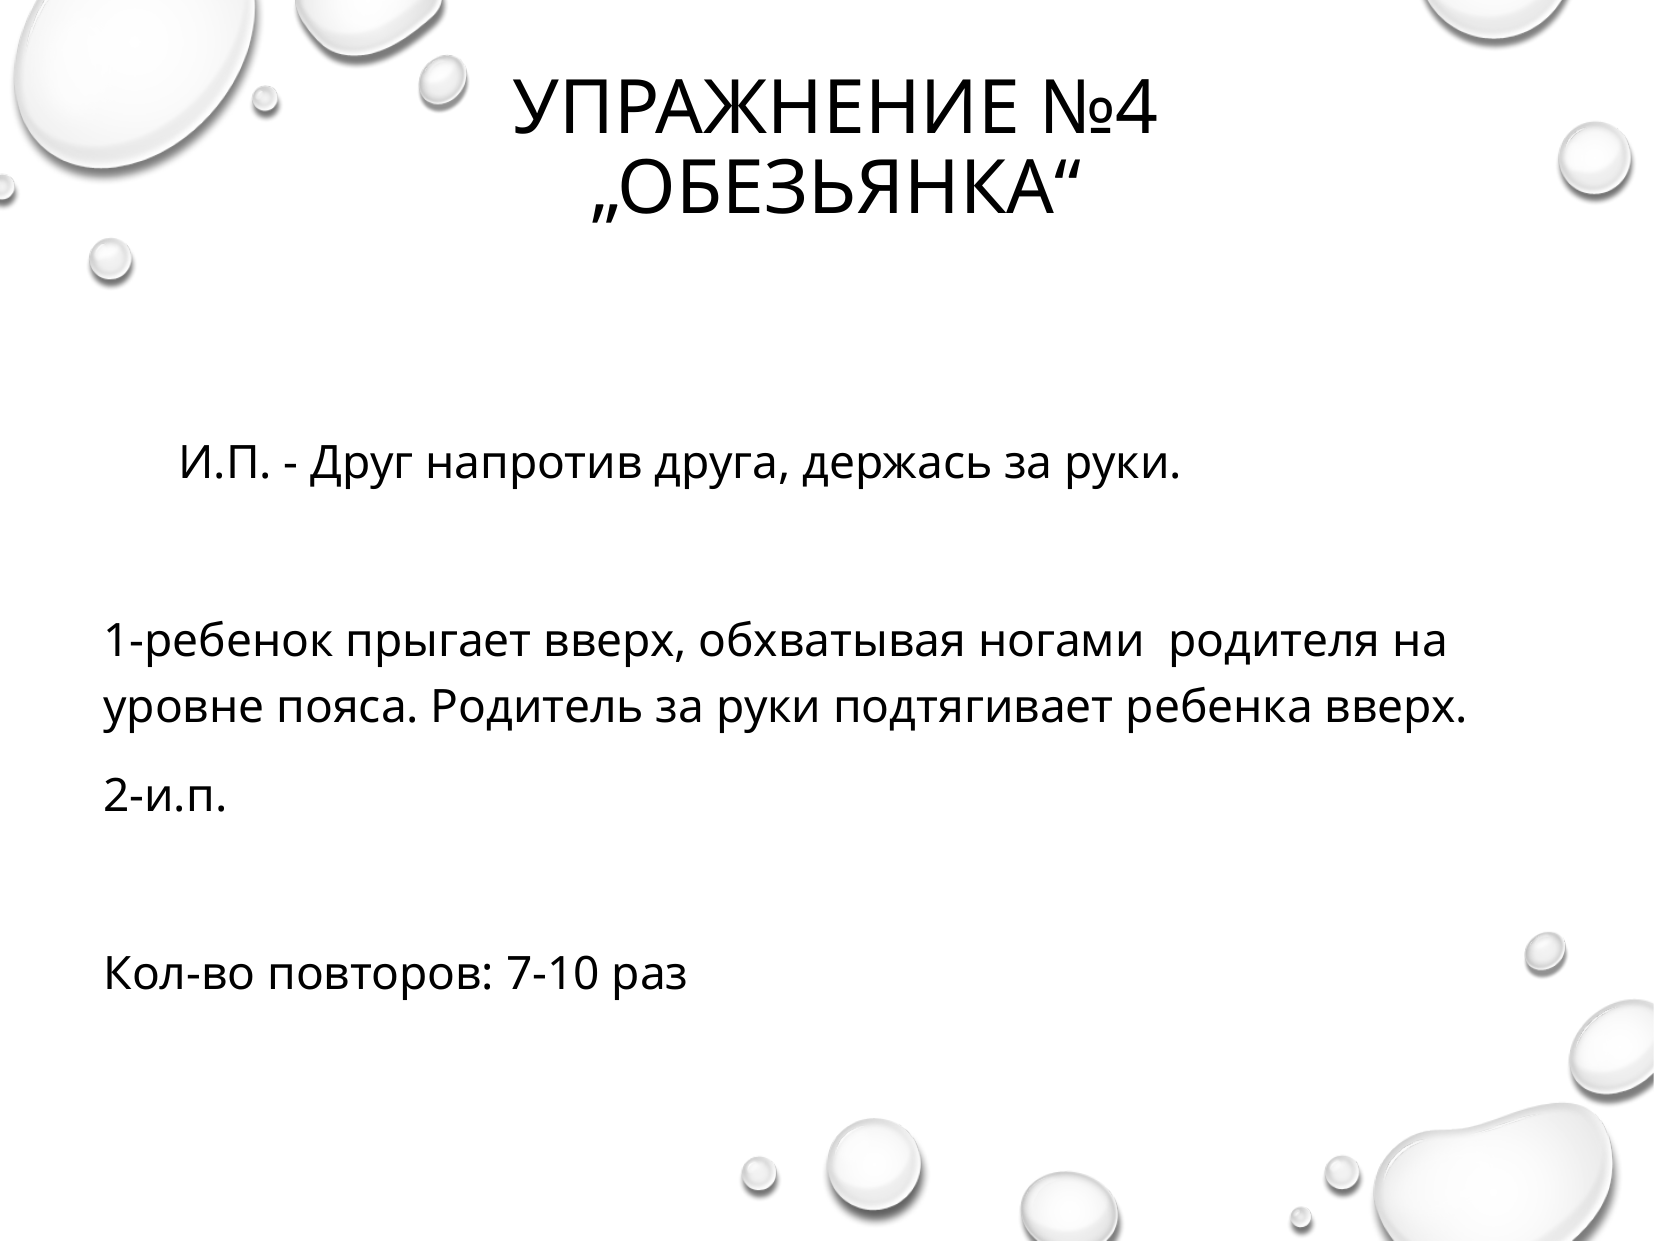

# Упражнение №4 „Обезьянка“
	И.П. - Друг напротив друга, держась за руки.
1-ребенок прыгает вверх, обхватывая ногами родителя на уровне пояса. Родитель за руки подтягивает ребенка вверх.
2-и.п.
Кол-во повторов: 7-10 раз